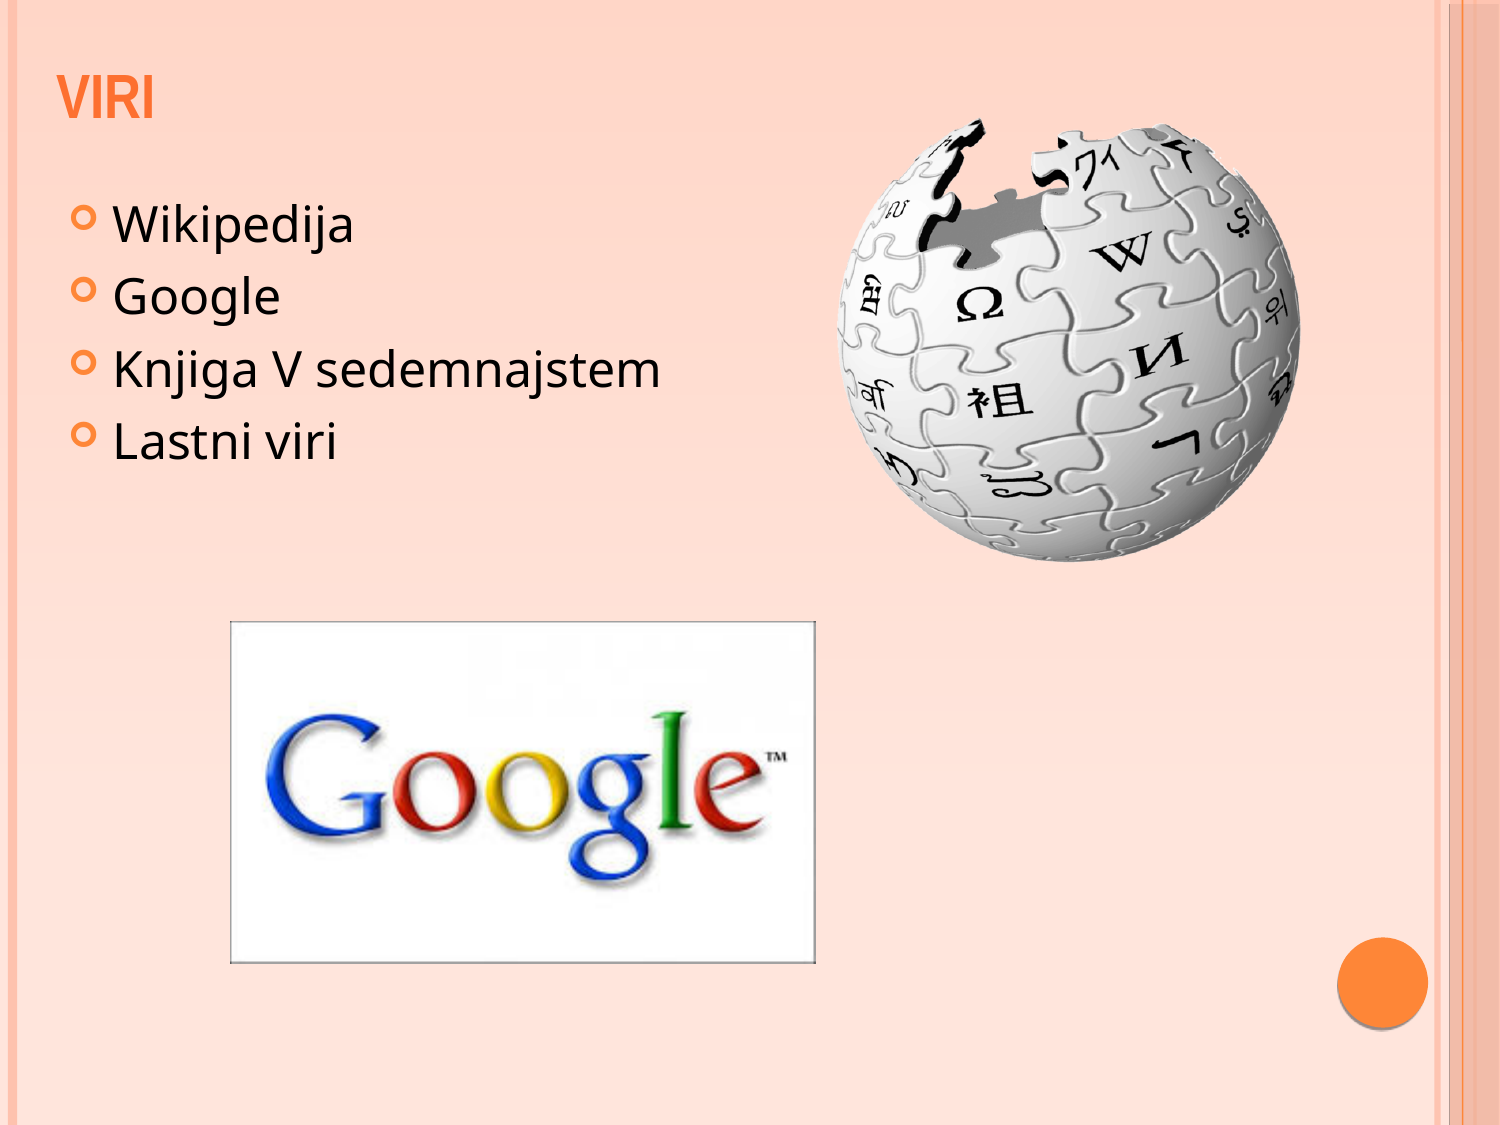

# Viri
Wikipedija
Google
Knjiga V sedemnajstem
Lastni viri